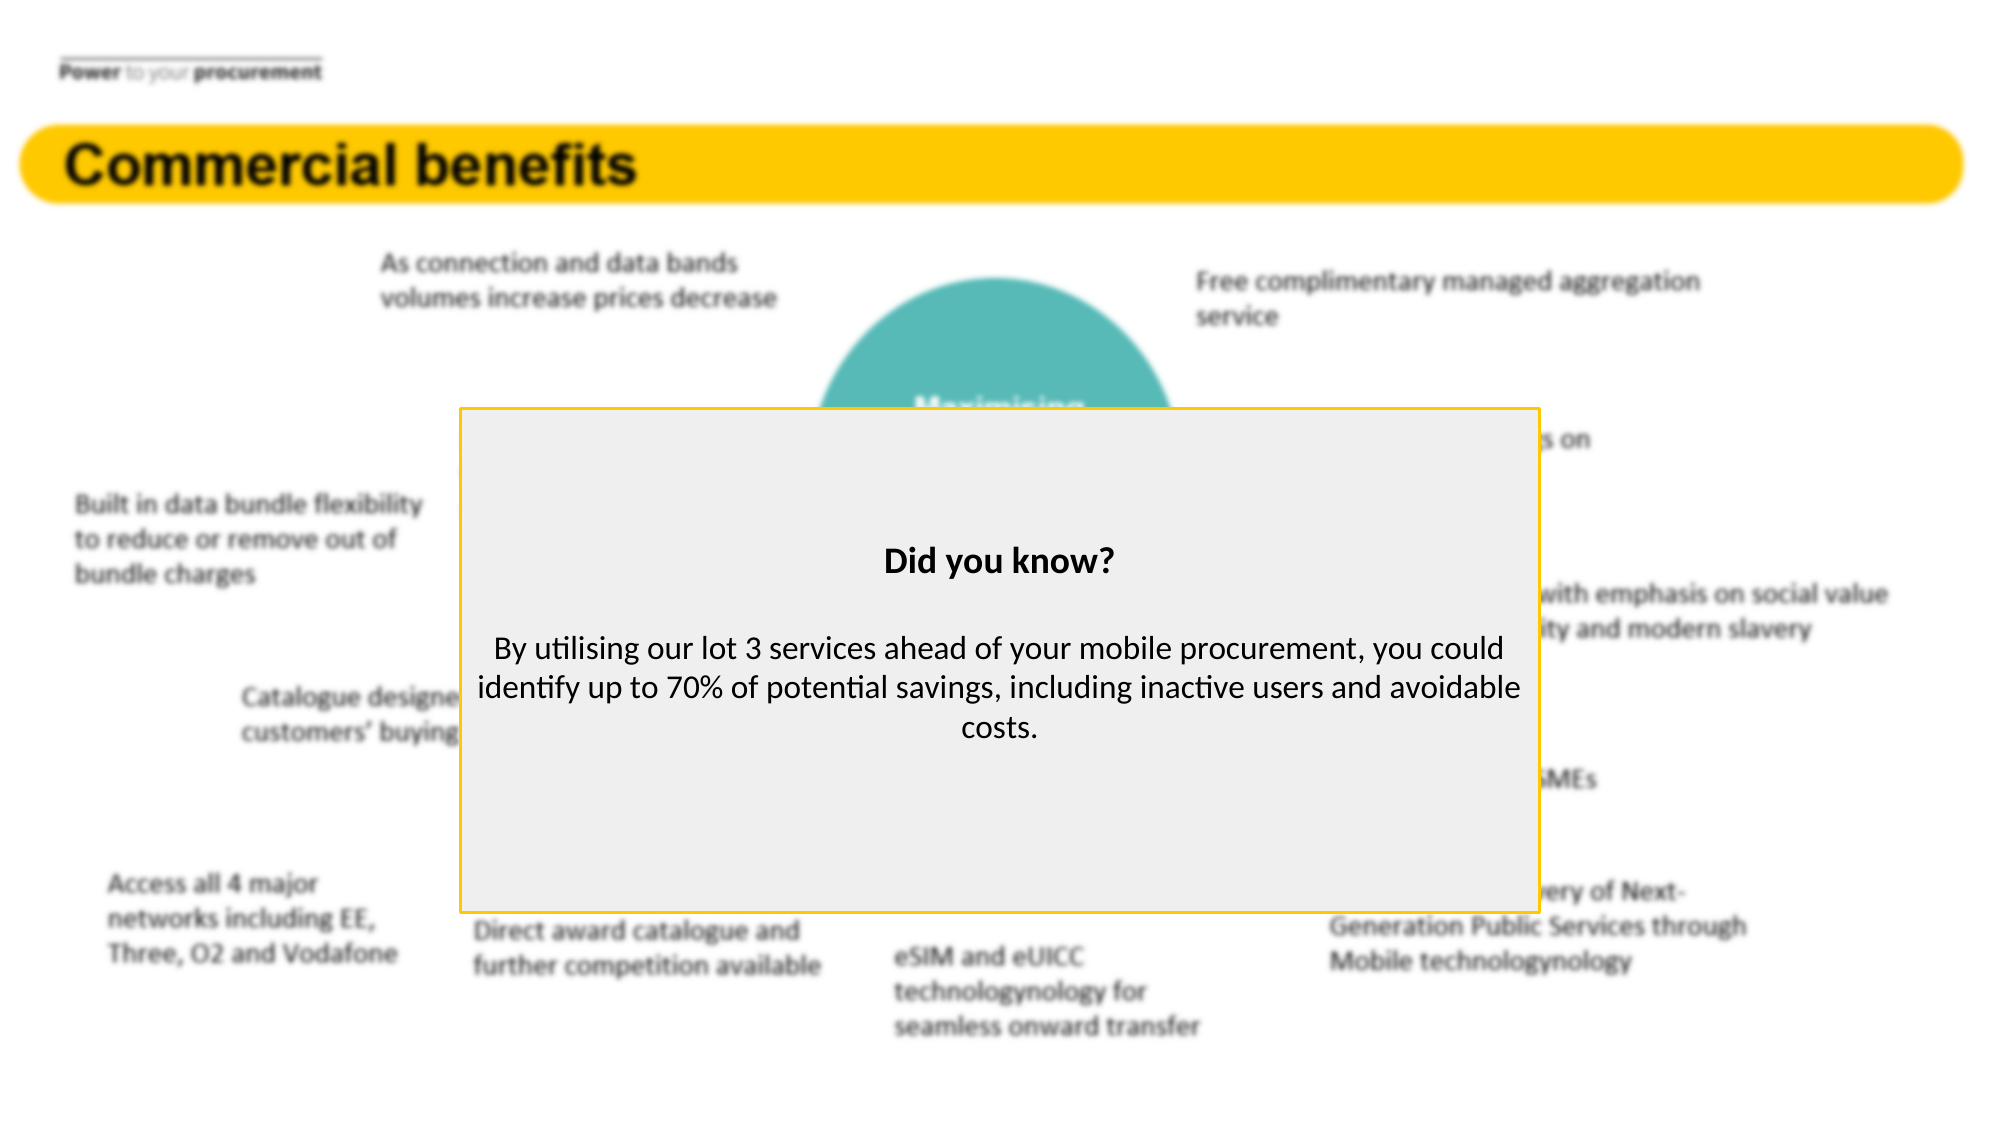

#
Did you know?
By utilising our lot 3 services ahead of your mobile procurement, you could identify up to 70% of potential savings, including inactive users and avoidable costs.